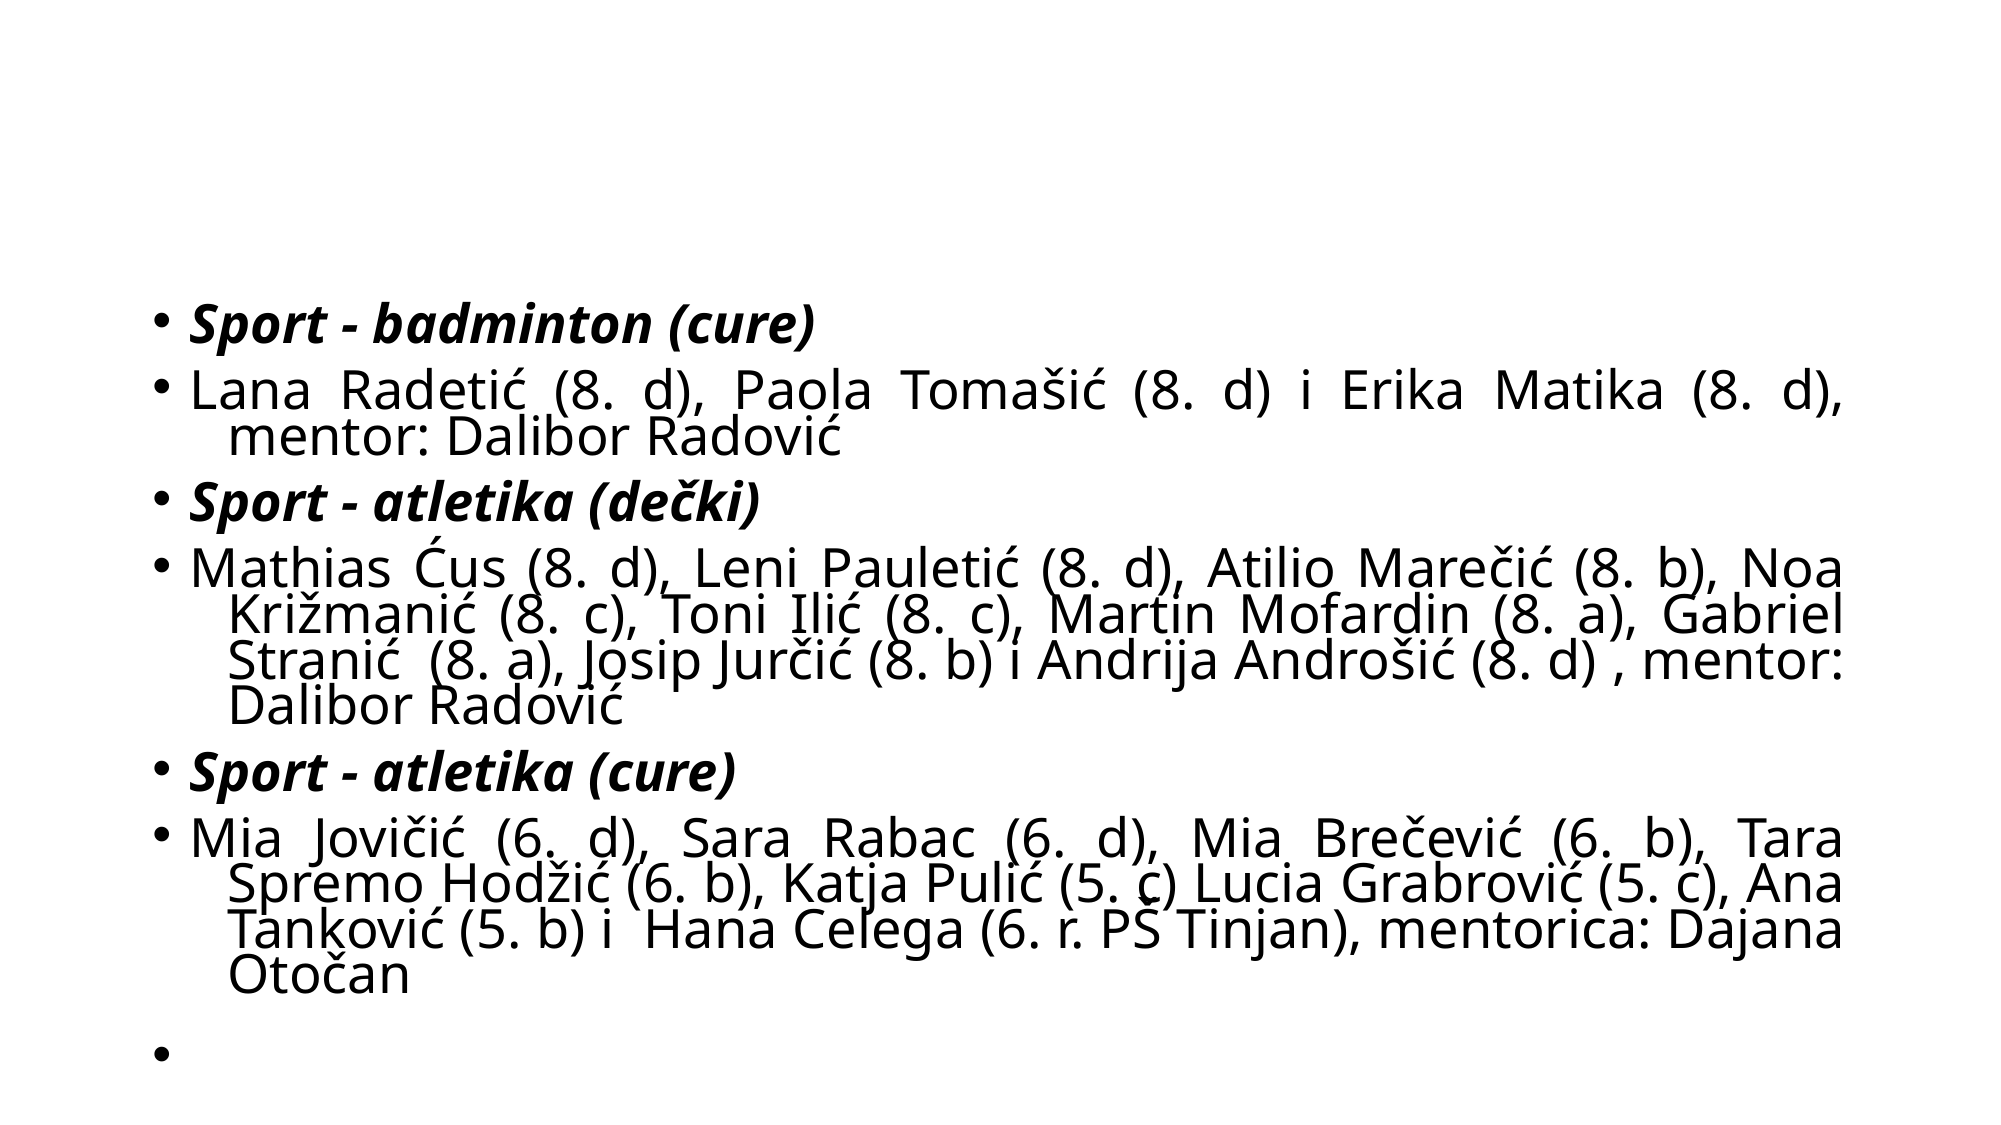

#
Sport - badminton (cure)
Lana Radetić (8. d), Paola Tomašić (8. d) i Erika Matika (8. d), mentor: Dalibor Radović
Sport - atletika (dečki)
Mathias Ćus (8. d), Leni Pauletić (8. d), Atilio Marečić (8. b), Noa Križmanić (8. c), Toni Ilić (8. c), Martin Mofardin (8. a), Gabriel Stranić  (8. a), Josip Jurčić (8. b) i Andrija Androšić (8. d) , mentor: Dalibor Radović
Sport - atletika (cure)
Mia Jovičić (6. d), Sara Rabac (6. d), Mia Brečević (6. b), Tara Spremo Hodžić (6. b), Katja Pulić (5. c) Lucia Grabrović (5. c), Ana Tanković (5. b) i  Hana Celega (6. r. PŠ Tinjan), mentorica: Dajana Otočan